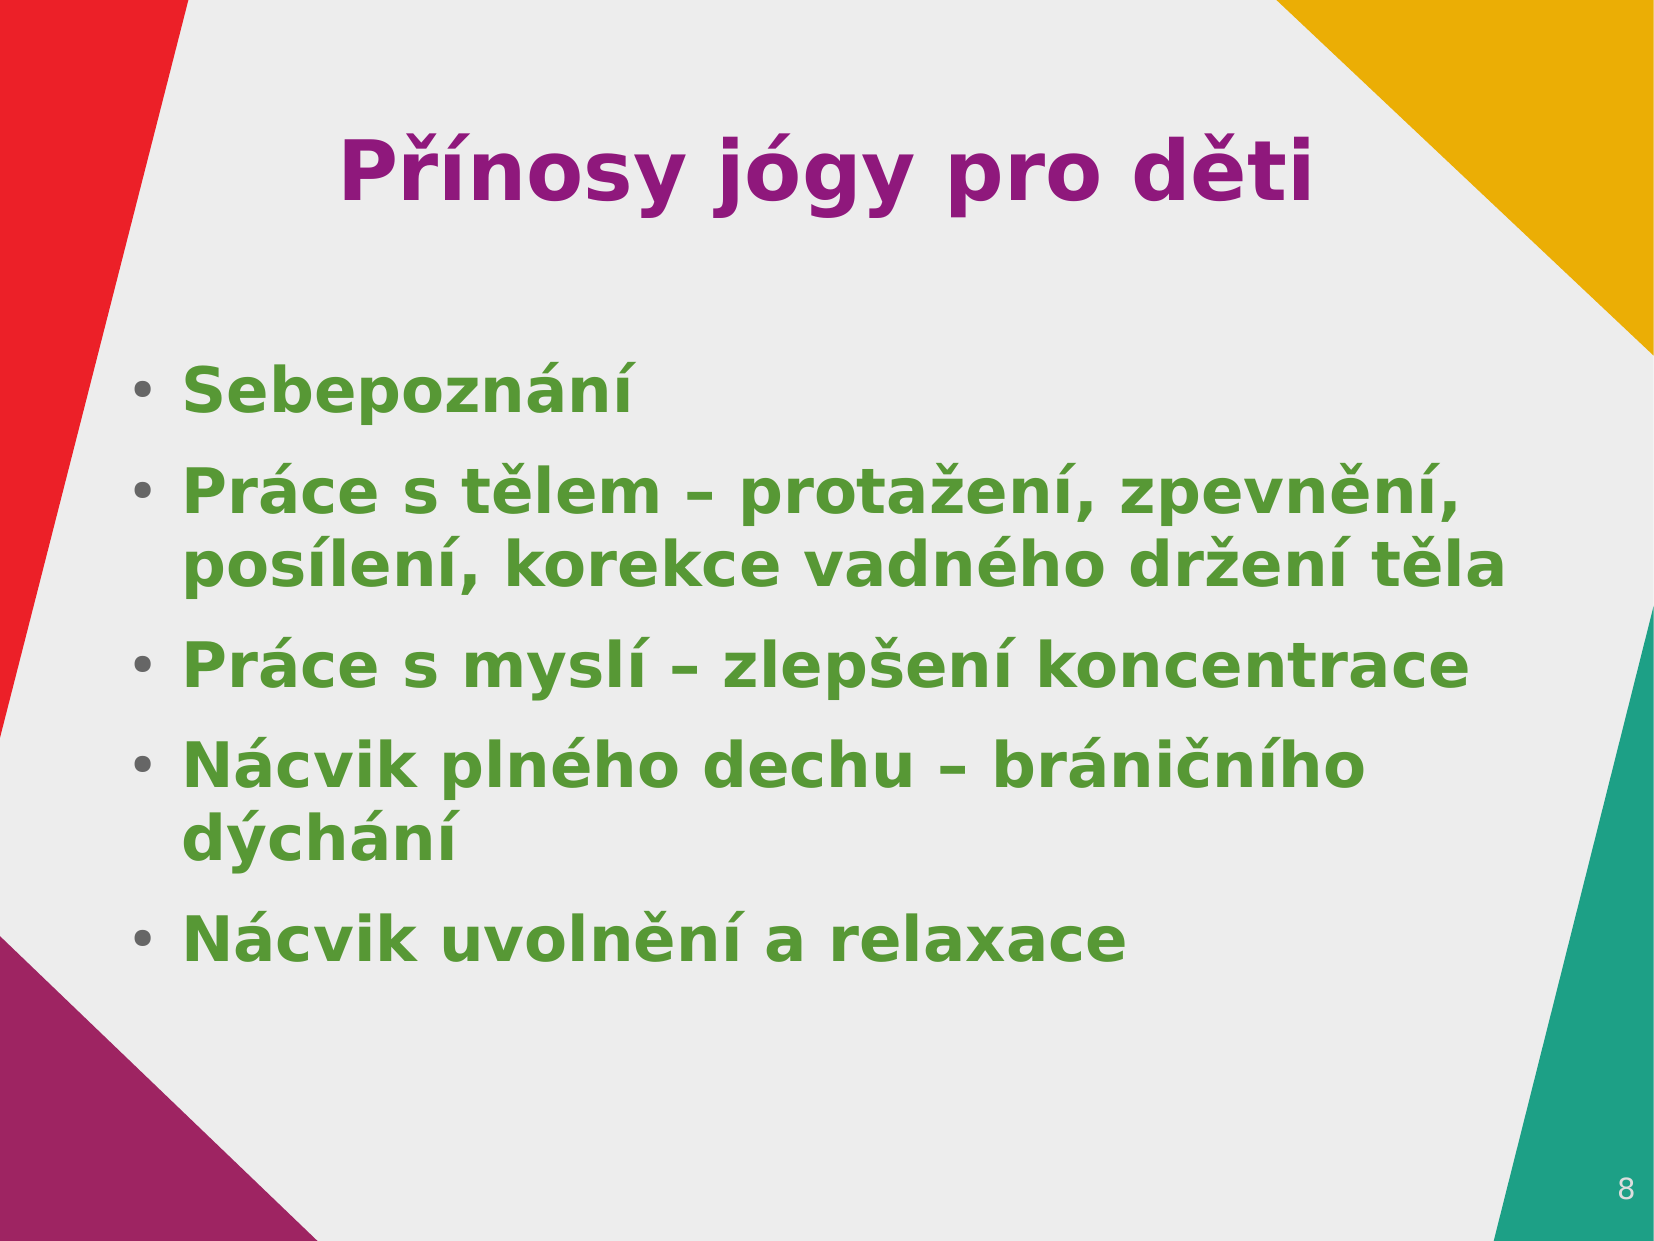

# Přínosy jógy pro děti
Sebepoznání
Práce s tělem – protažení, zpevnění, posílení, korekce vadného držení těla
Práce s myslí – zlepšení koncentrace
Nácvik plného dechu – bráničního dýchání
Nácvik uvolnění a relaxace
8